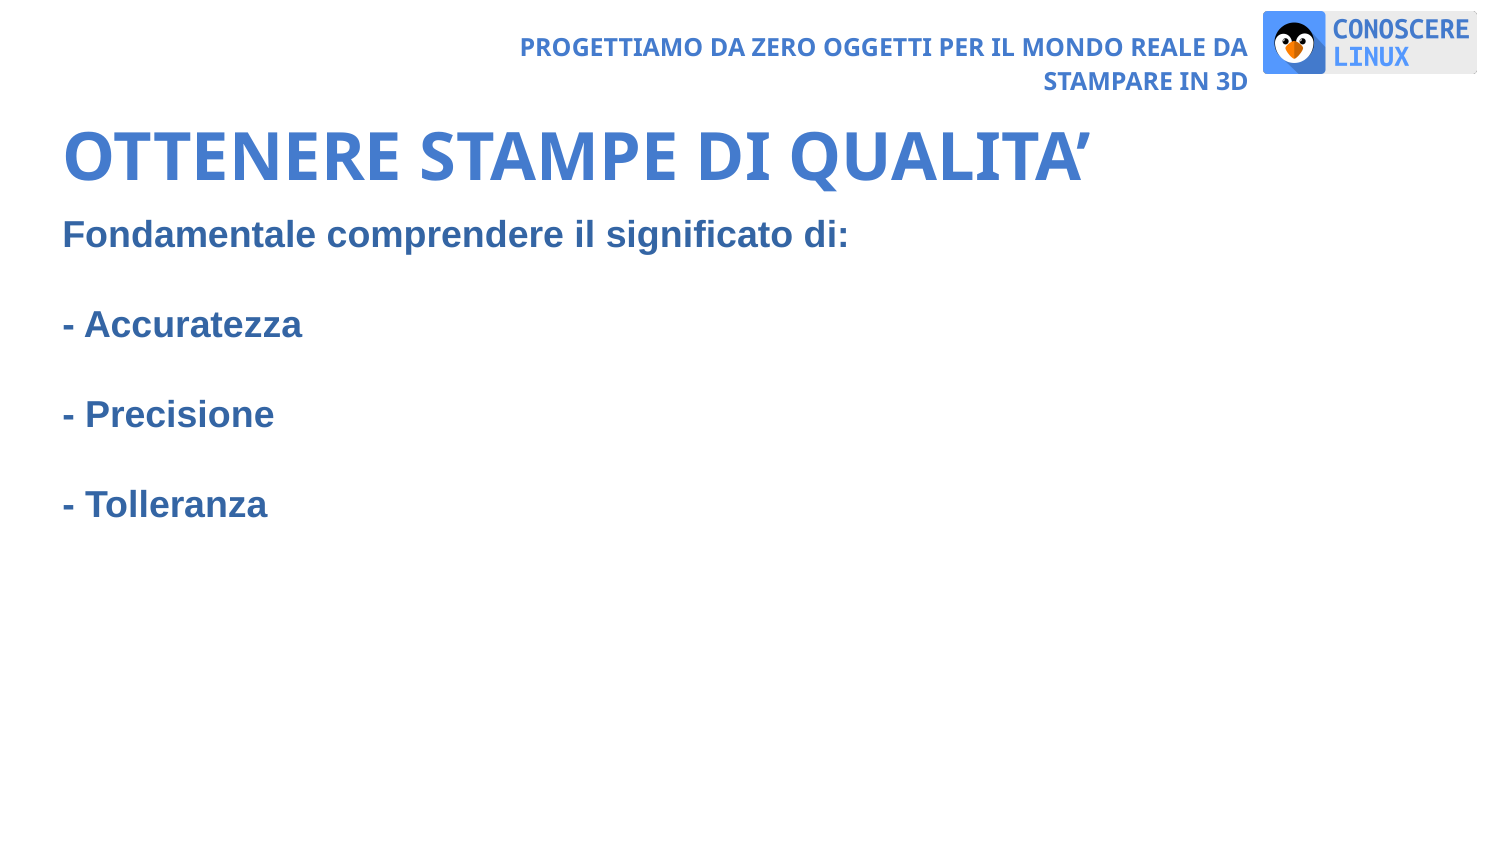

PROGETTIAMO DA ZERO OGGETTI PER IL MONDO REALE DA STAMPARE IN 3D
OTTENERE STAMPE DI QUALITA’
# Fondamentale comprendere il significato di: - Accuratezza - Precisione - Tolleranza